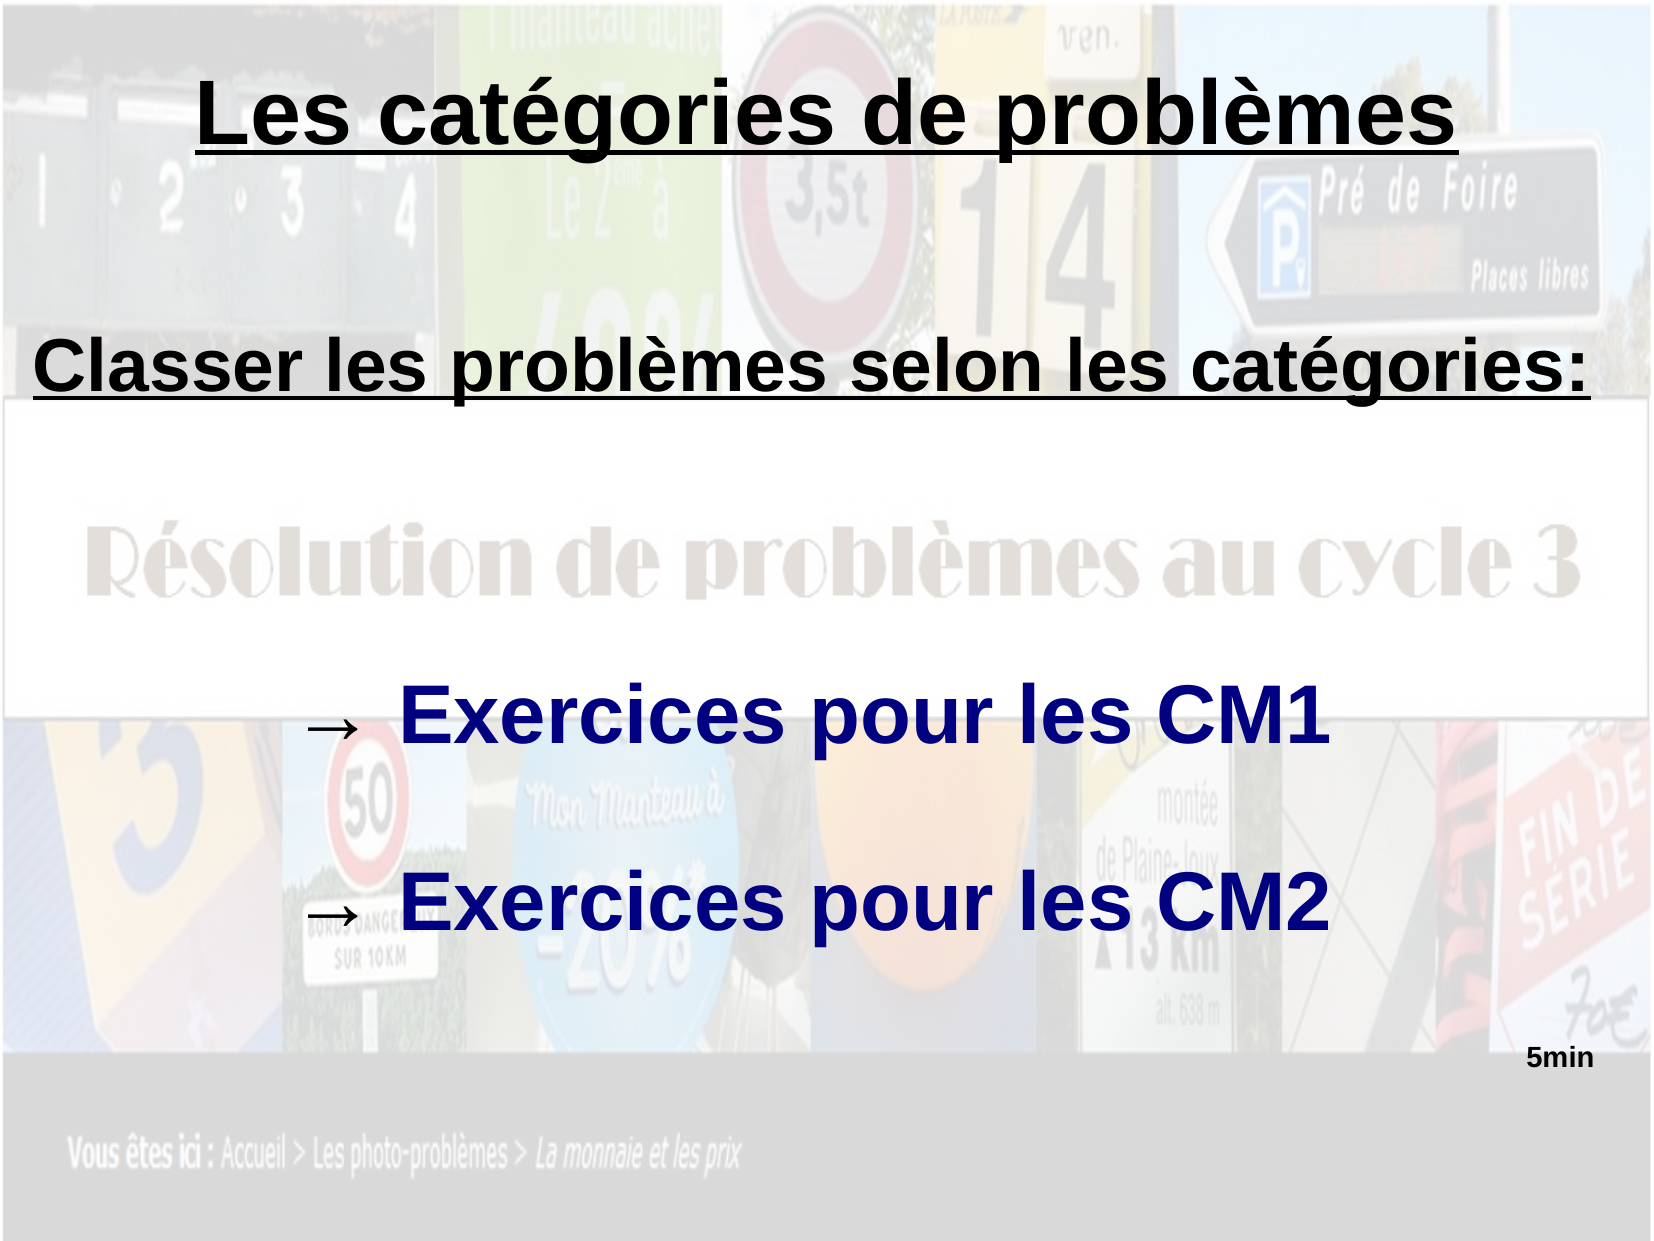

# Les catégories de problèmes
Classer les problèmes selon les catégories:
→ Exercices pour les CM1
→ Exercices pour les CM2
5min